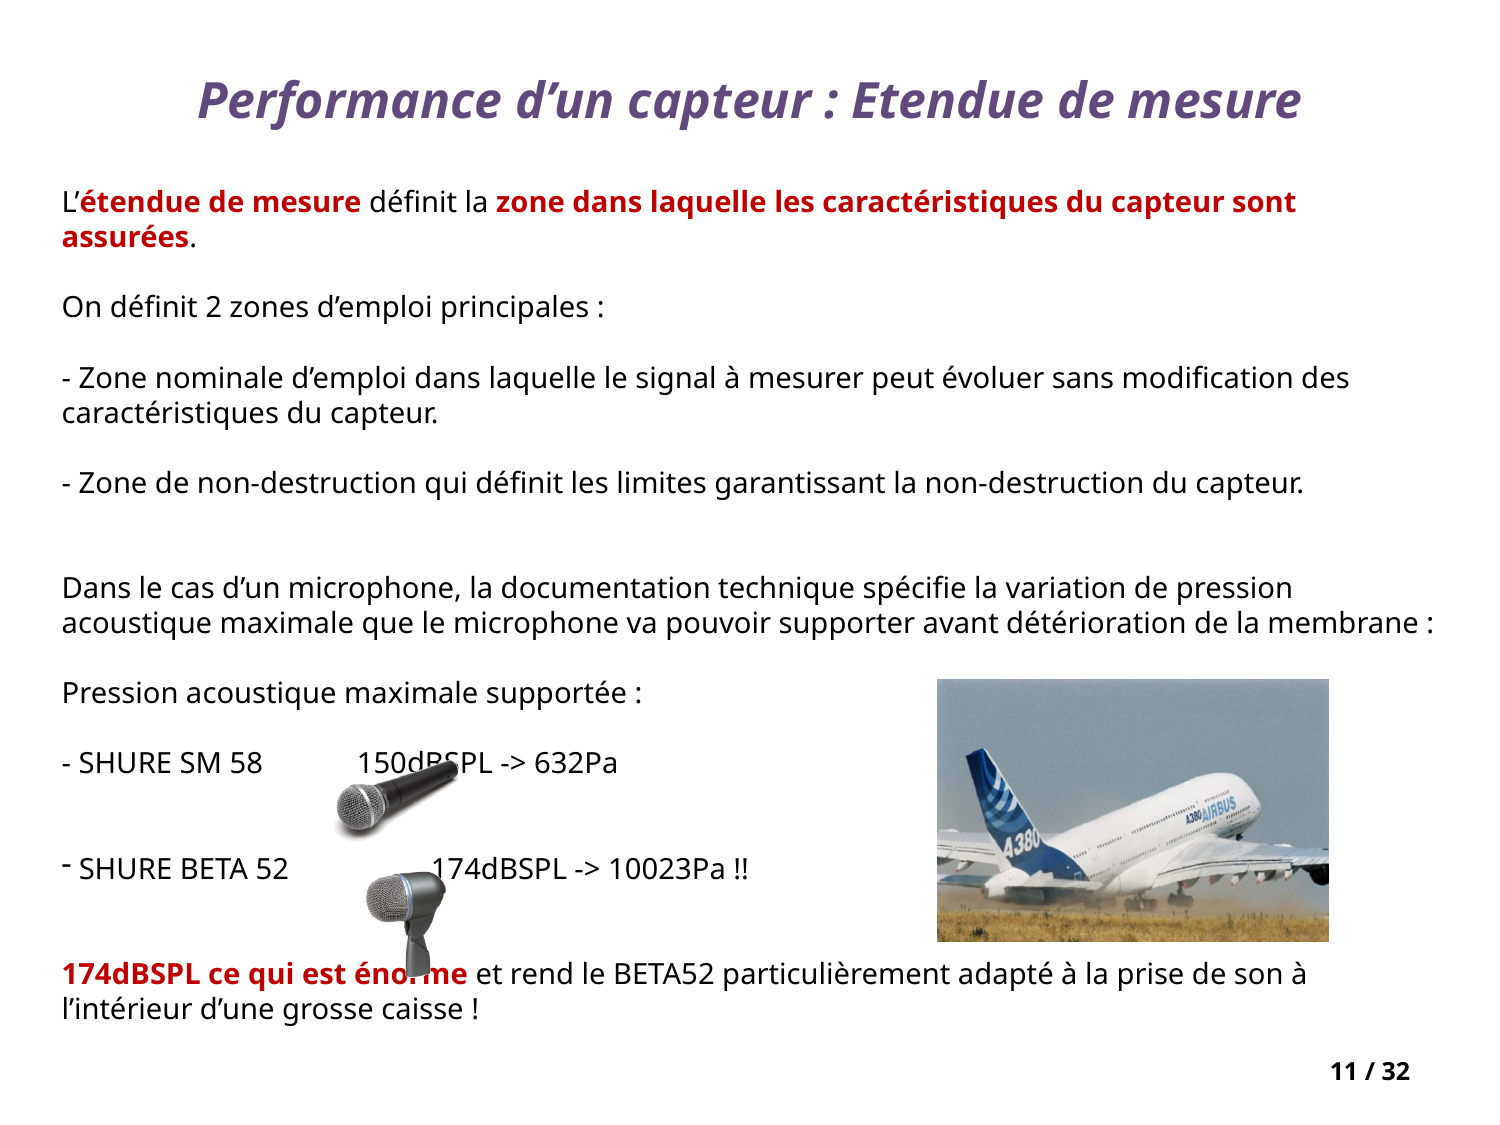

# Performance d’un capteur : Etendue de mesure
L’étendue de mesure définit la zone dans laquelle les caractéristiques du capteur sont assurées.
On définit 2 zones d’emploi principales :
- Zone nominale d’emploi dans laquelle le signal à mesurer peut évoluer sans modification des caractéristiques du capteur.
- Zone de non-destruction qui définit les limites garantissant la non-destruction du capteur.
Dans le cas d’un microphone, la documentation technique spécifie la variation de pression acoustique maximale que le microphone va pouvoir supporter avant détérioration de la membrane :
Pression acoustique maximale supportée :
- SHURE SM 58		150dBSPL -> 632Pa
 SHURE BETA 52		174dBSPL -> 10023Pa !!
174dBSPL ce qui est énorme et rend le BETA52 particulièrement adapté à la prise de son à l’intérieur d’une grosse caisse !